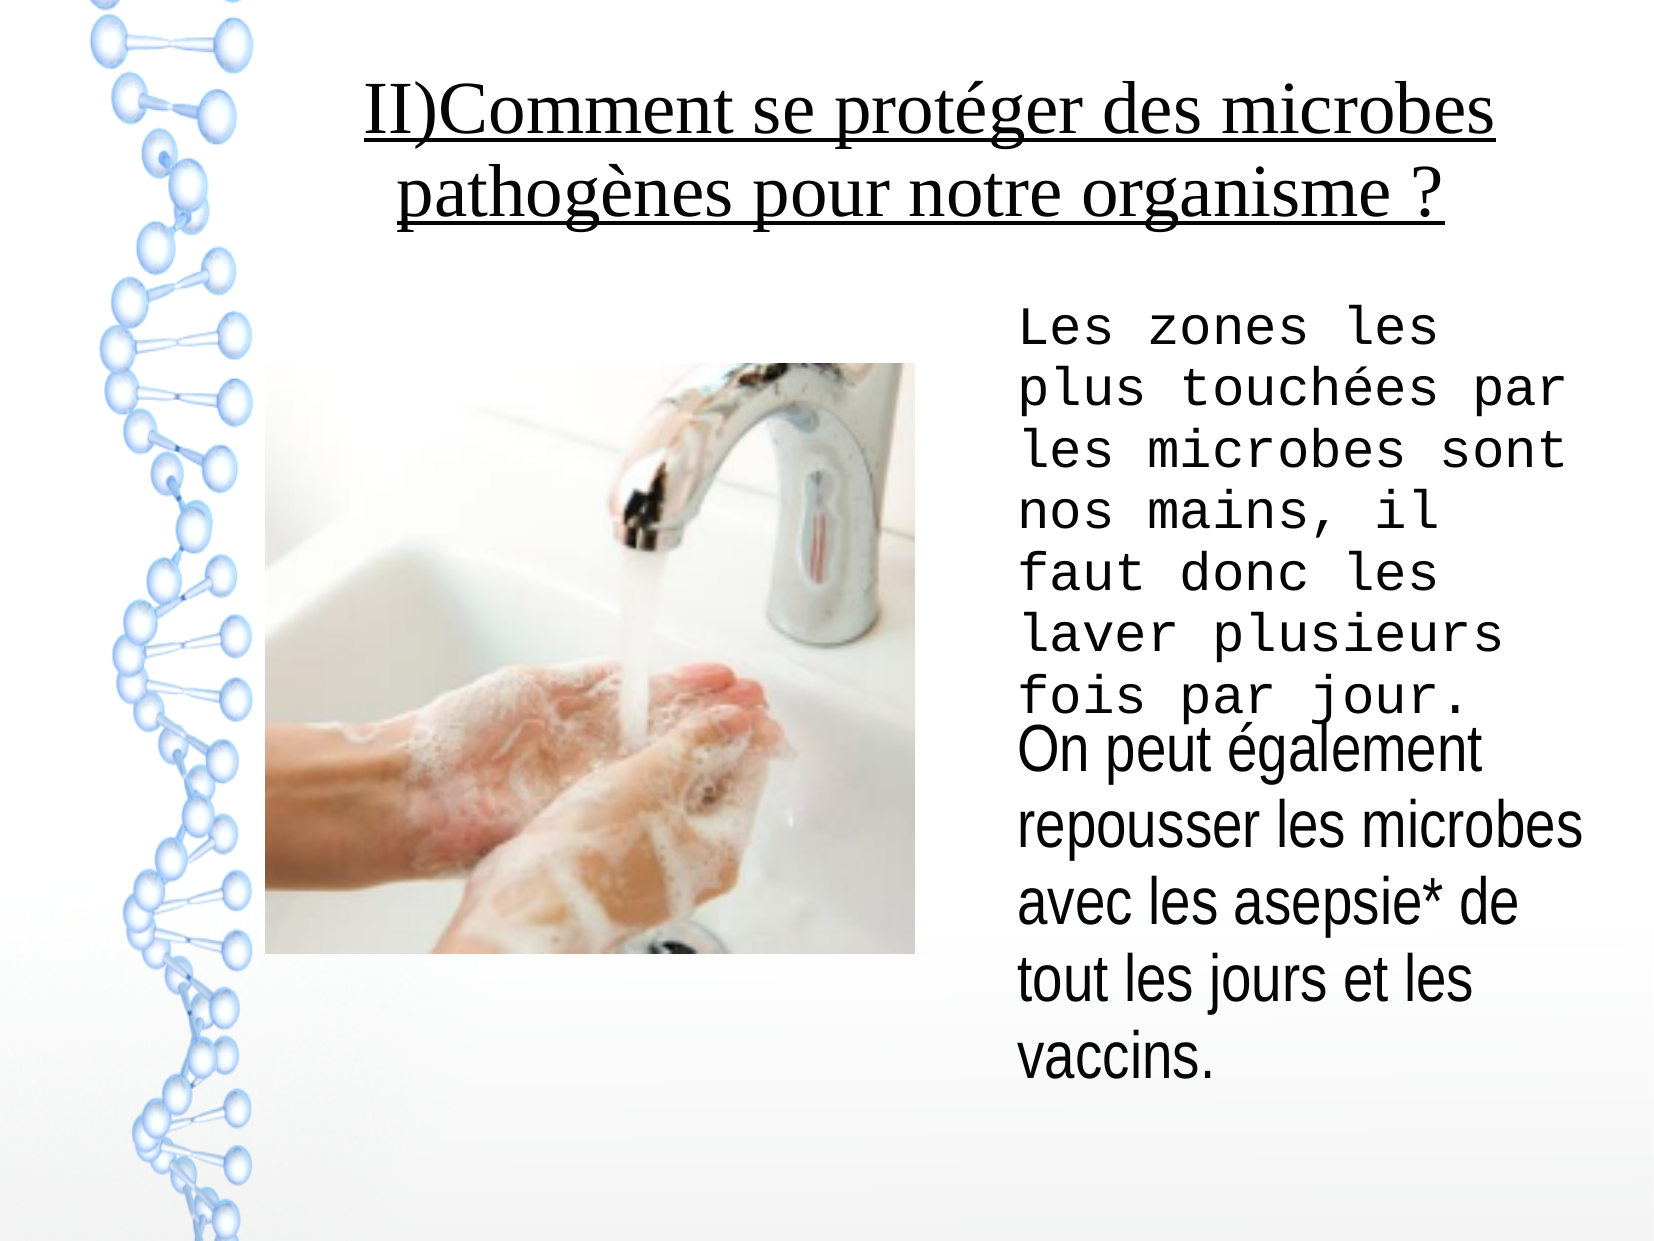

# II)Comment se protéger des microbes pathogènes pour notre organisme ?
Les zones les plus touchées par les microbes sont nos mains, il faut donc les laver plusieurs fois par jour.
On peut également repousser les microbes avec les asepsie* de tout les jours et les vaccins.